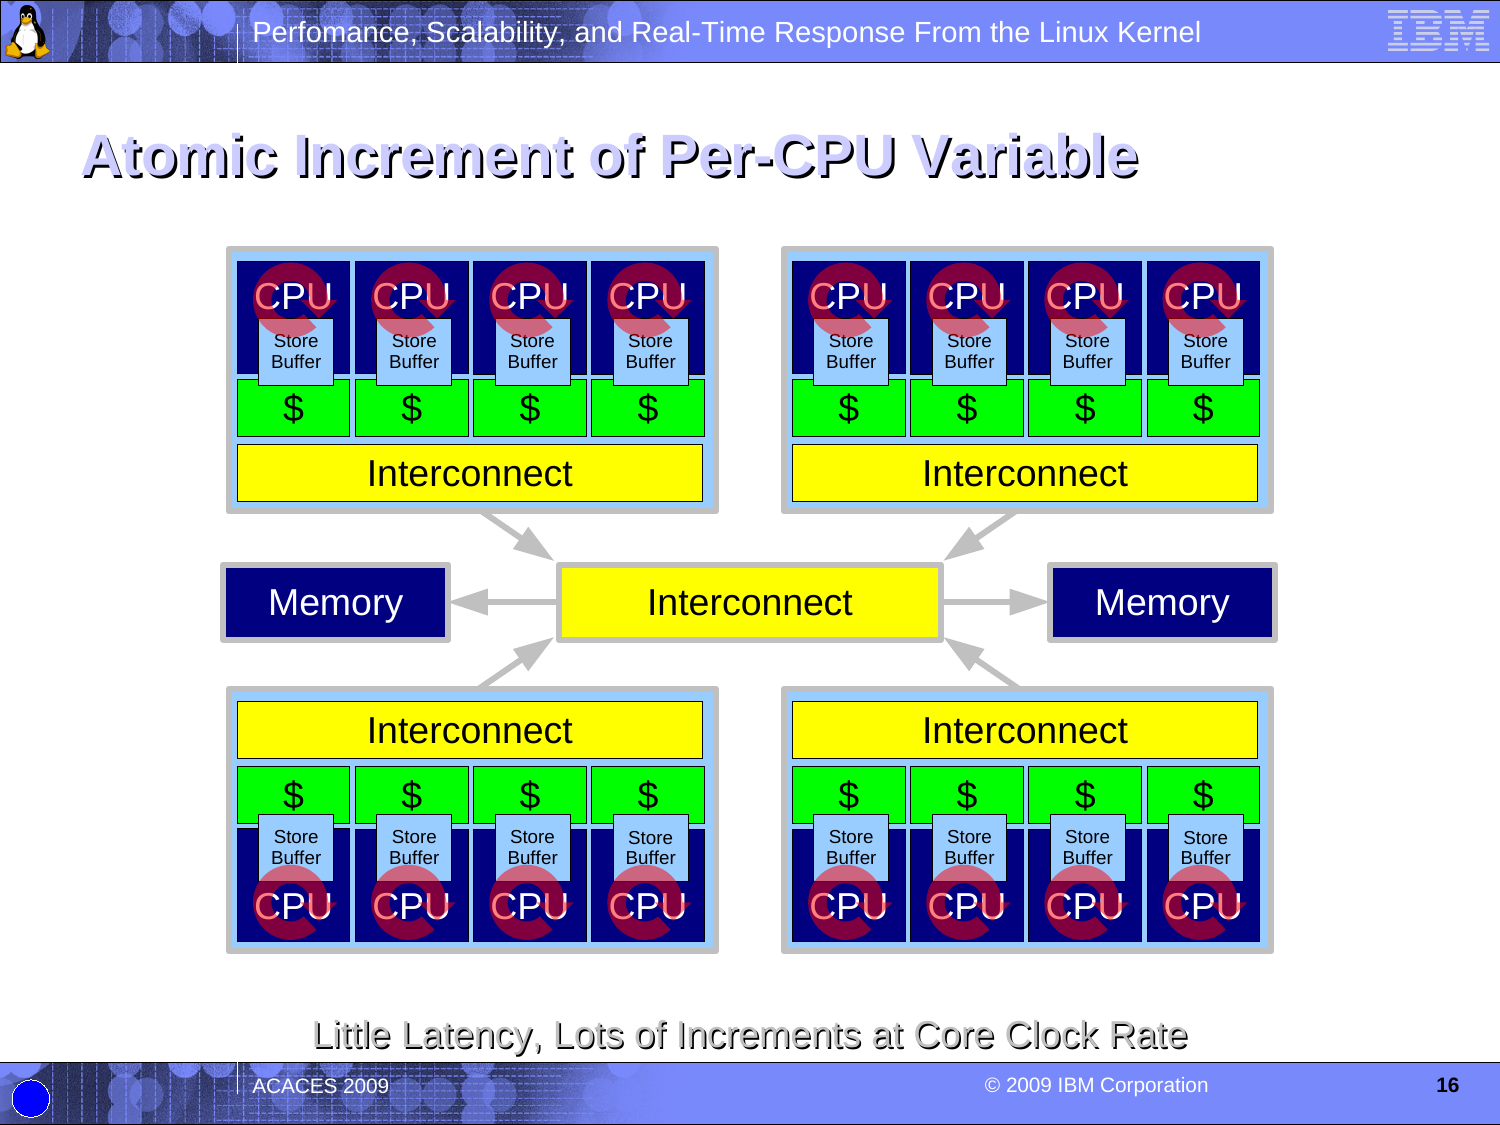

# Atomic Increment of Per-CPU Variable
CPU
CPU
CPU
CPU
CPU
CPU
CPU
CPU
Store
Buffer
Store
Buffer
Store
Buffer
Store
Buffer
Store
Buffer
Store
Buffer
Store
Buffer
Store
Buffer
$
$
$
$
$
$
$
$
Interconnect
Interconnect
Memory
Interconnect
Memory
Interconnect
Interconnect
$
$
$
$
$
$
$
$
Store
Buffer
Store
Buffer
Store
Buffer
Store
Buffer
Store
Buffer
Store
Buffer
Store
Buffer
Store
Buffer
CPU
CPU
CPU
CPU
CPU
CPU
CPU
CPU
Little Latency, Lots of Increments at Core Clock Rate
16